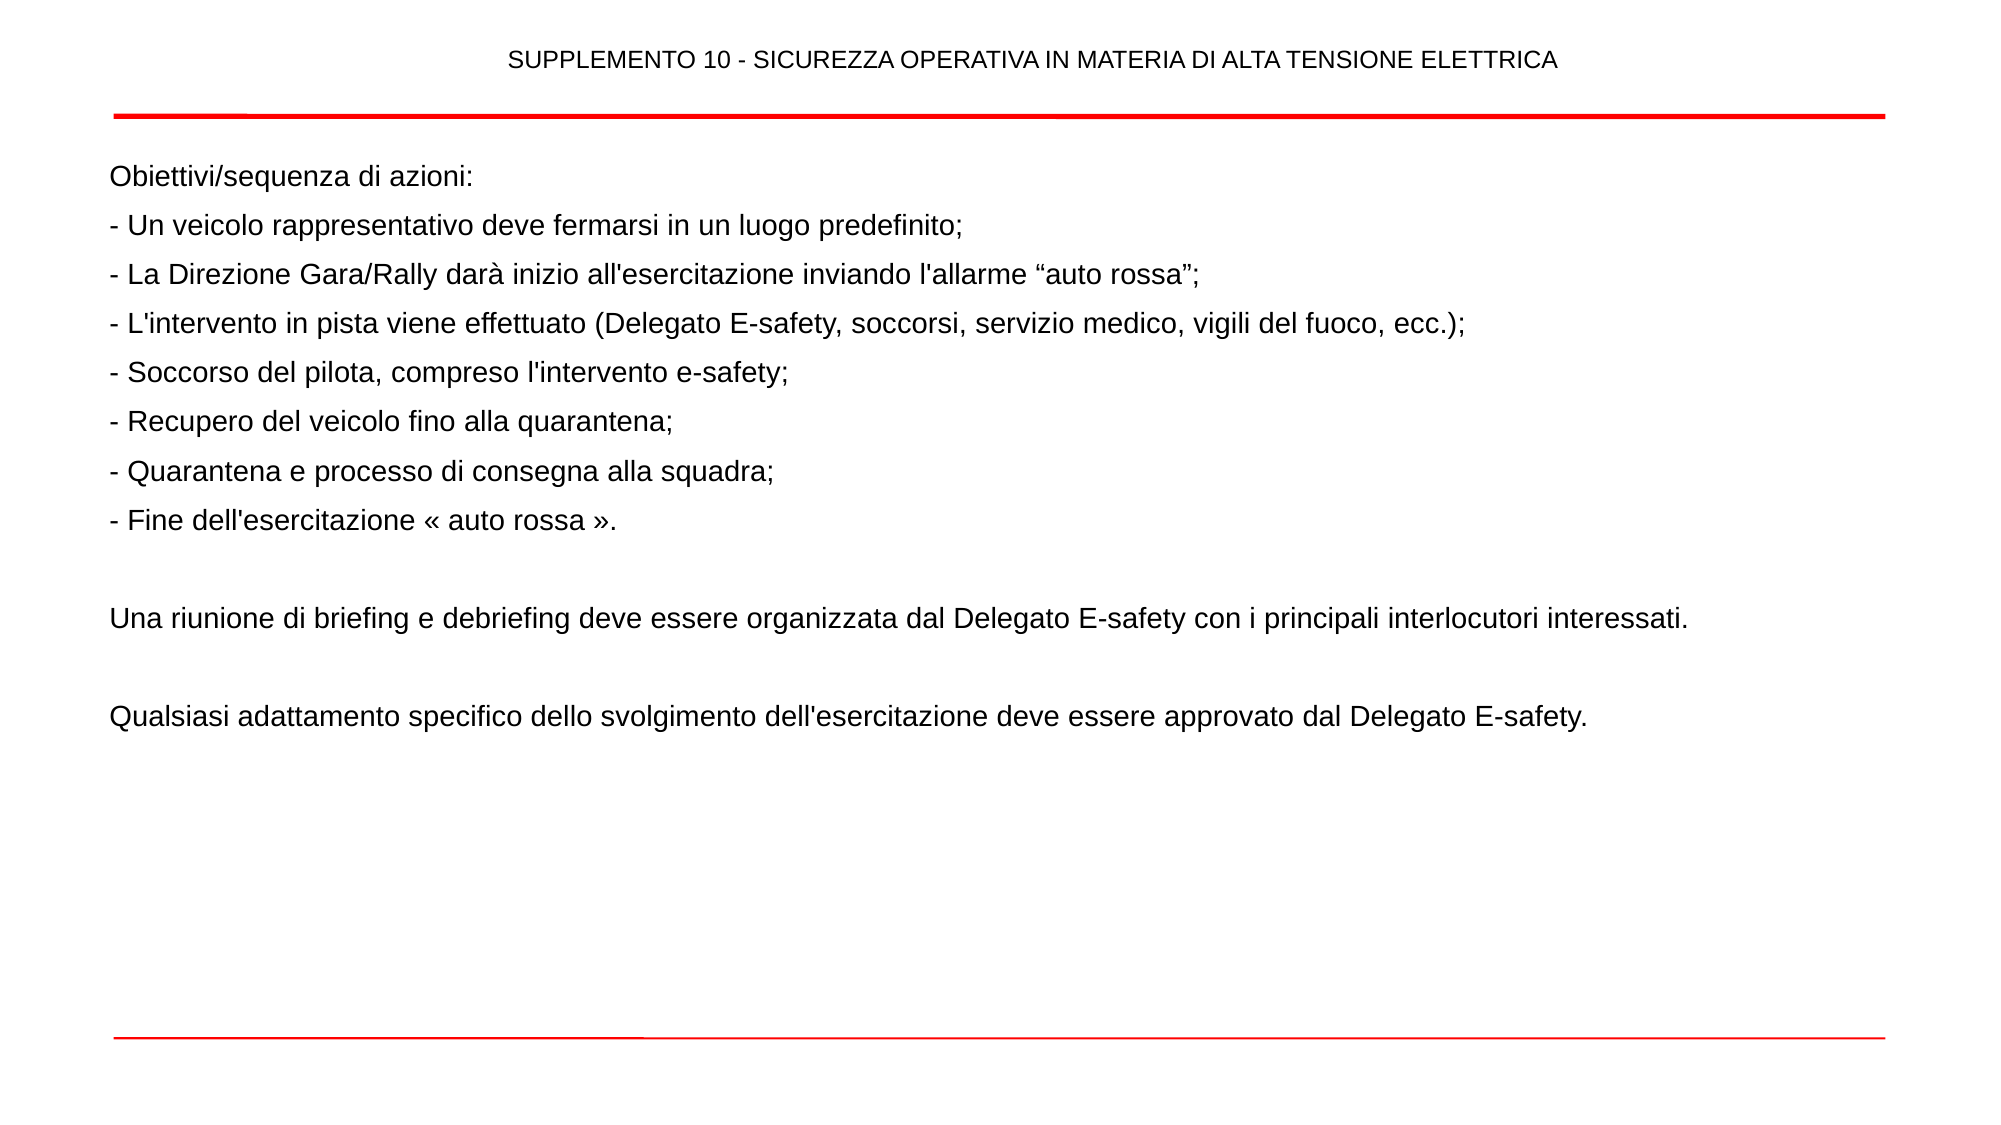

SUPPLEMENTO 10 - SICUREZZA OPERATIVA IN MATERIA DI ALTA TENSIONE ELETTRICA
Obiettivi/sequenza di azioni:
- Un veicolo rappresentativo deve fermarsi in un luogo predefinito;
- La Direzione Gara/Rally darà inizio all'esercitazione inviando l'allarme “auto rossa”;
- L'intervento in pista viene effettuato (Delegato E-safety, soccorsi, servizio medico, vigili del fuoco, ecc.);
- Soccorso del pilota, compreso l'intervento e-safety;
- Recupero del veicolo fino alla quarantena;
- Quarantena e processo di consegna alla squadra;
- Fine dell'esercitazione « auto rossa ».
Una riunione di briefing e debriefing deve essere organizzata dal Delegato E-safety con i principali interlocutori interessati.
Qualsiasi adattamento specifico dello svolgimento dell'esercitazione deve essere approvato dal Delegato E-safety.